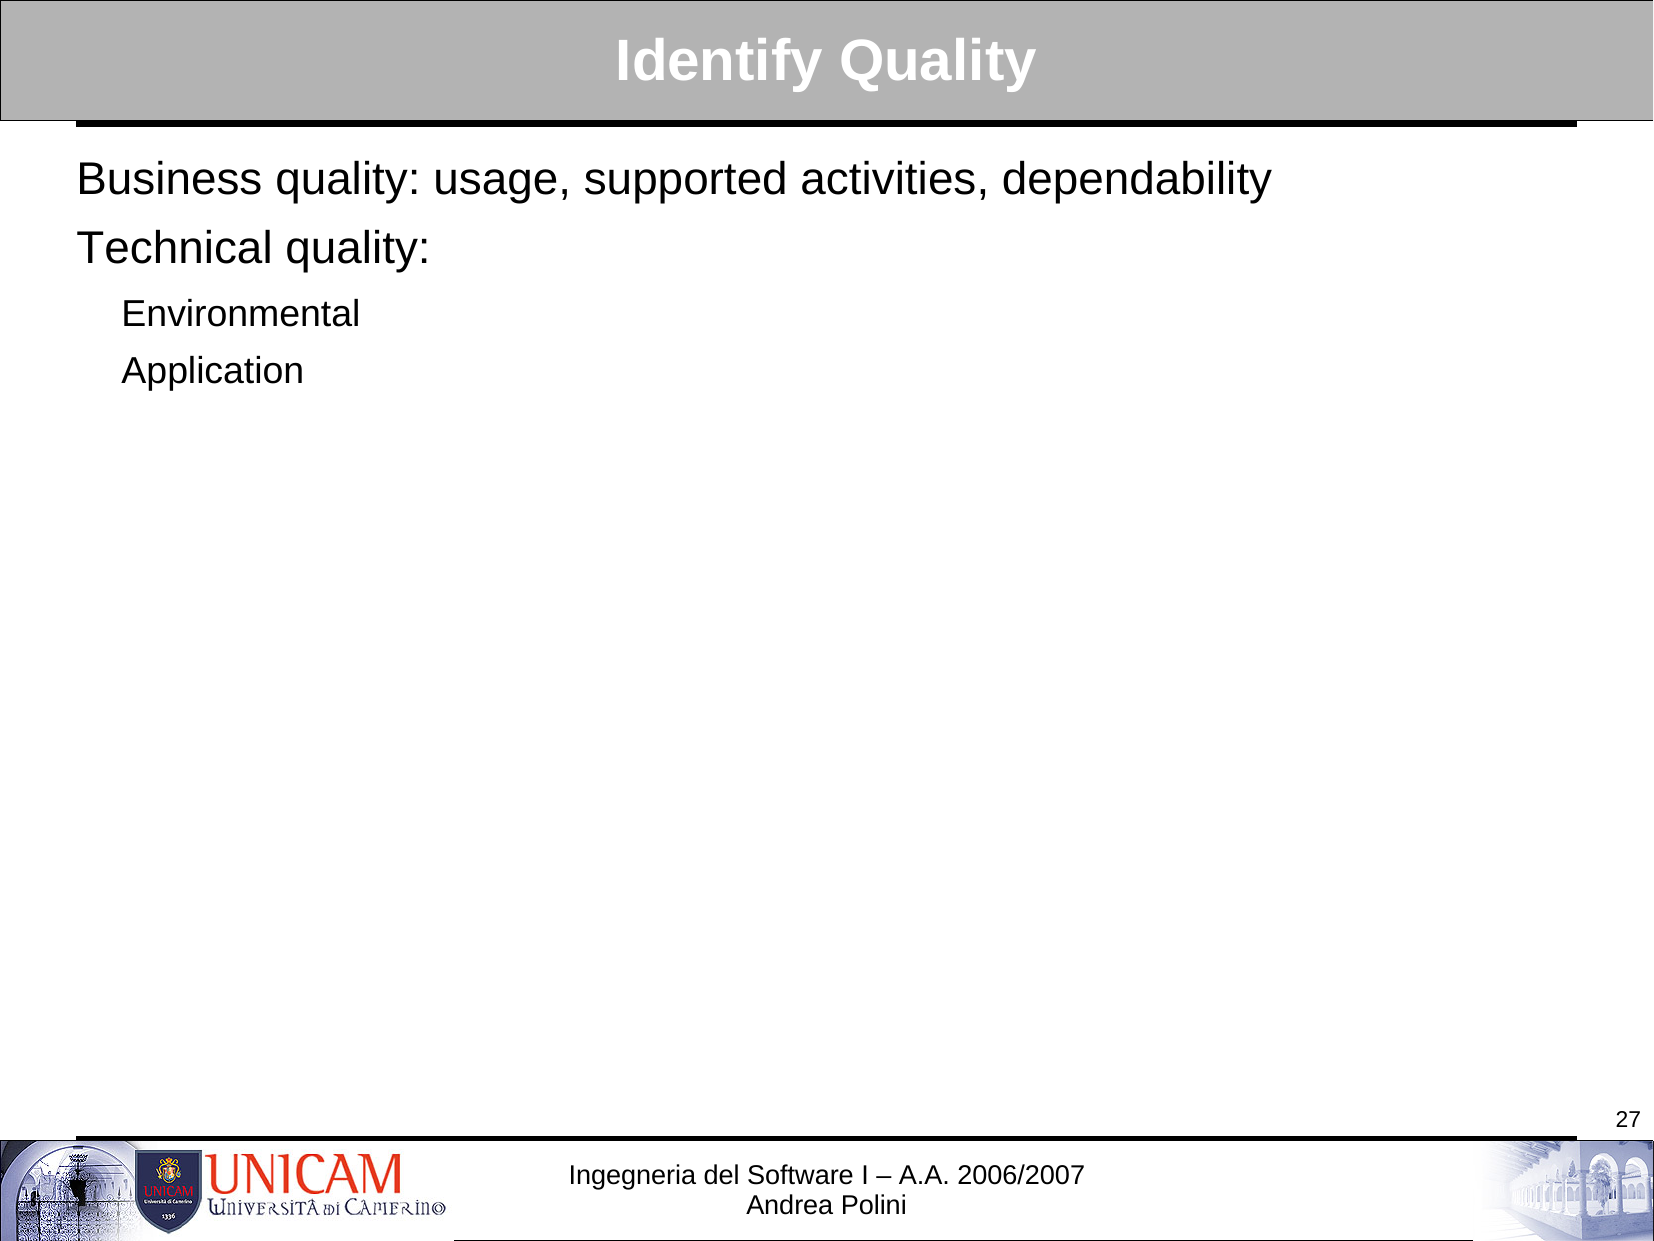

# Identify Quality
Business quality: usage, supported activities, dependability
Technical quality:
Environmental
Application
27